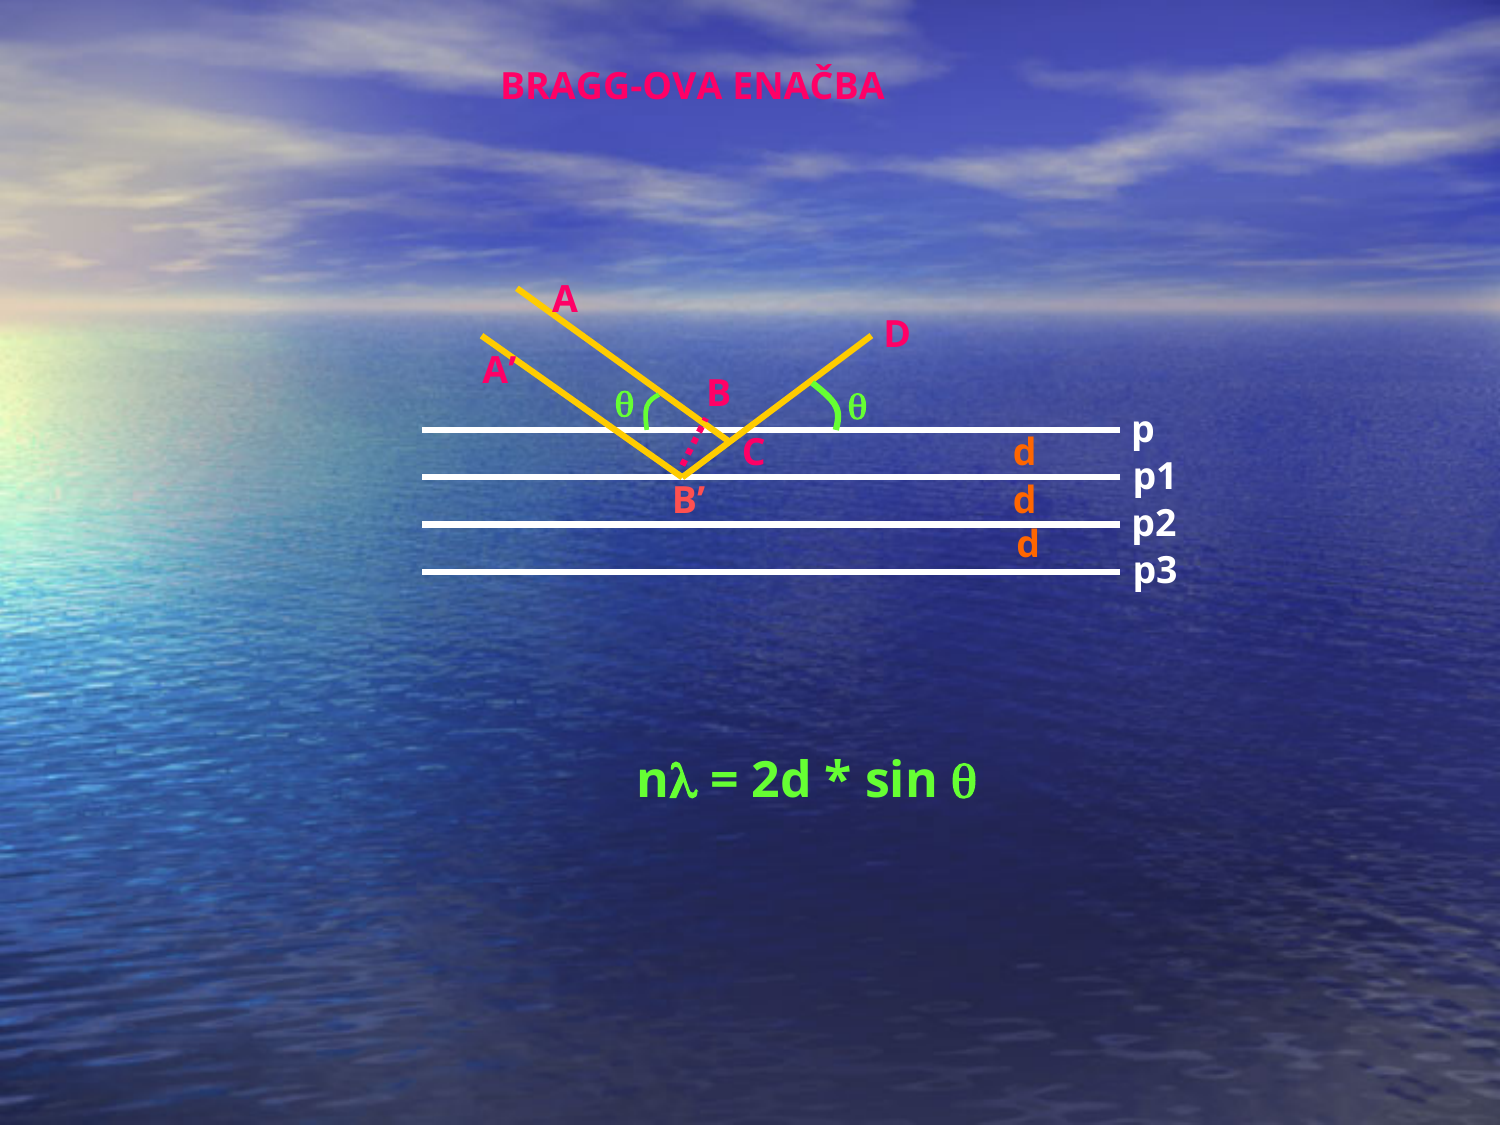

BRAGG-OVA ENAČBA
A
D
A’
B


p
C
d
p1
B’
d
 p2
d
p3
n = 2d * sin 